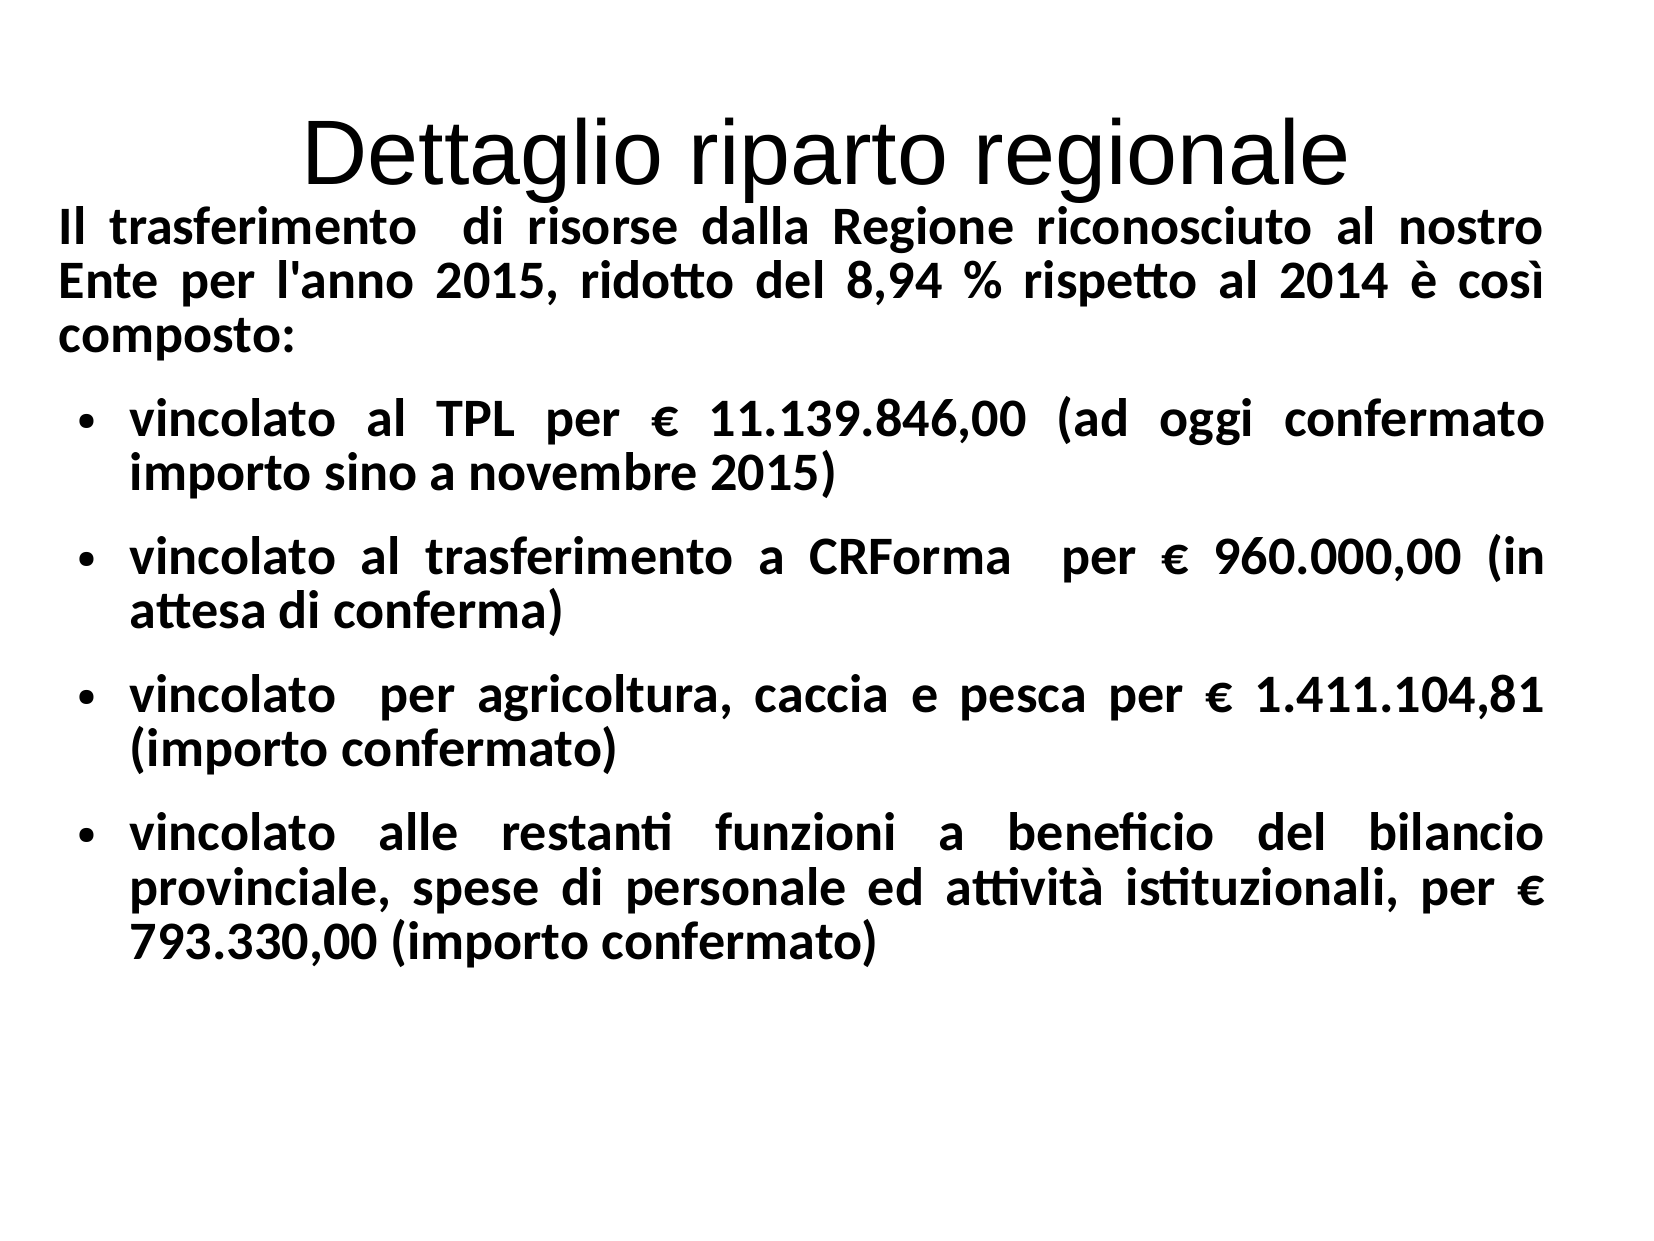

Dettaglio riparto regionale
# Il trasferimento di risorse dalla Regione riconosciuto al nostro Ente per l'anno 2015, ridotto del 8,94 % rispetto al 2014 è così composto:
vincolato al TPL per € 11.139.846,00 (ad oggi confermato importo sino a novembre 2015)
vincolato al trasferimento a CRForma per € 960.000,00 (in attesa di conferma)
vincolato per agricoltura, caccia e pesca per € 1.411.104,81 (importo confermato)
vincolato alle restanti funzioni a beneficio del bilancio provinciale, spese di personale ed attività istituzionali, per € 793.330,00 (importo confermato)